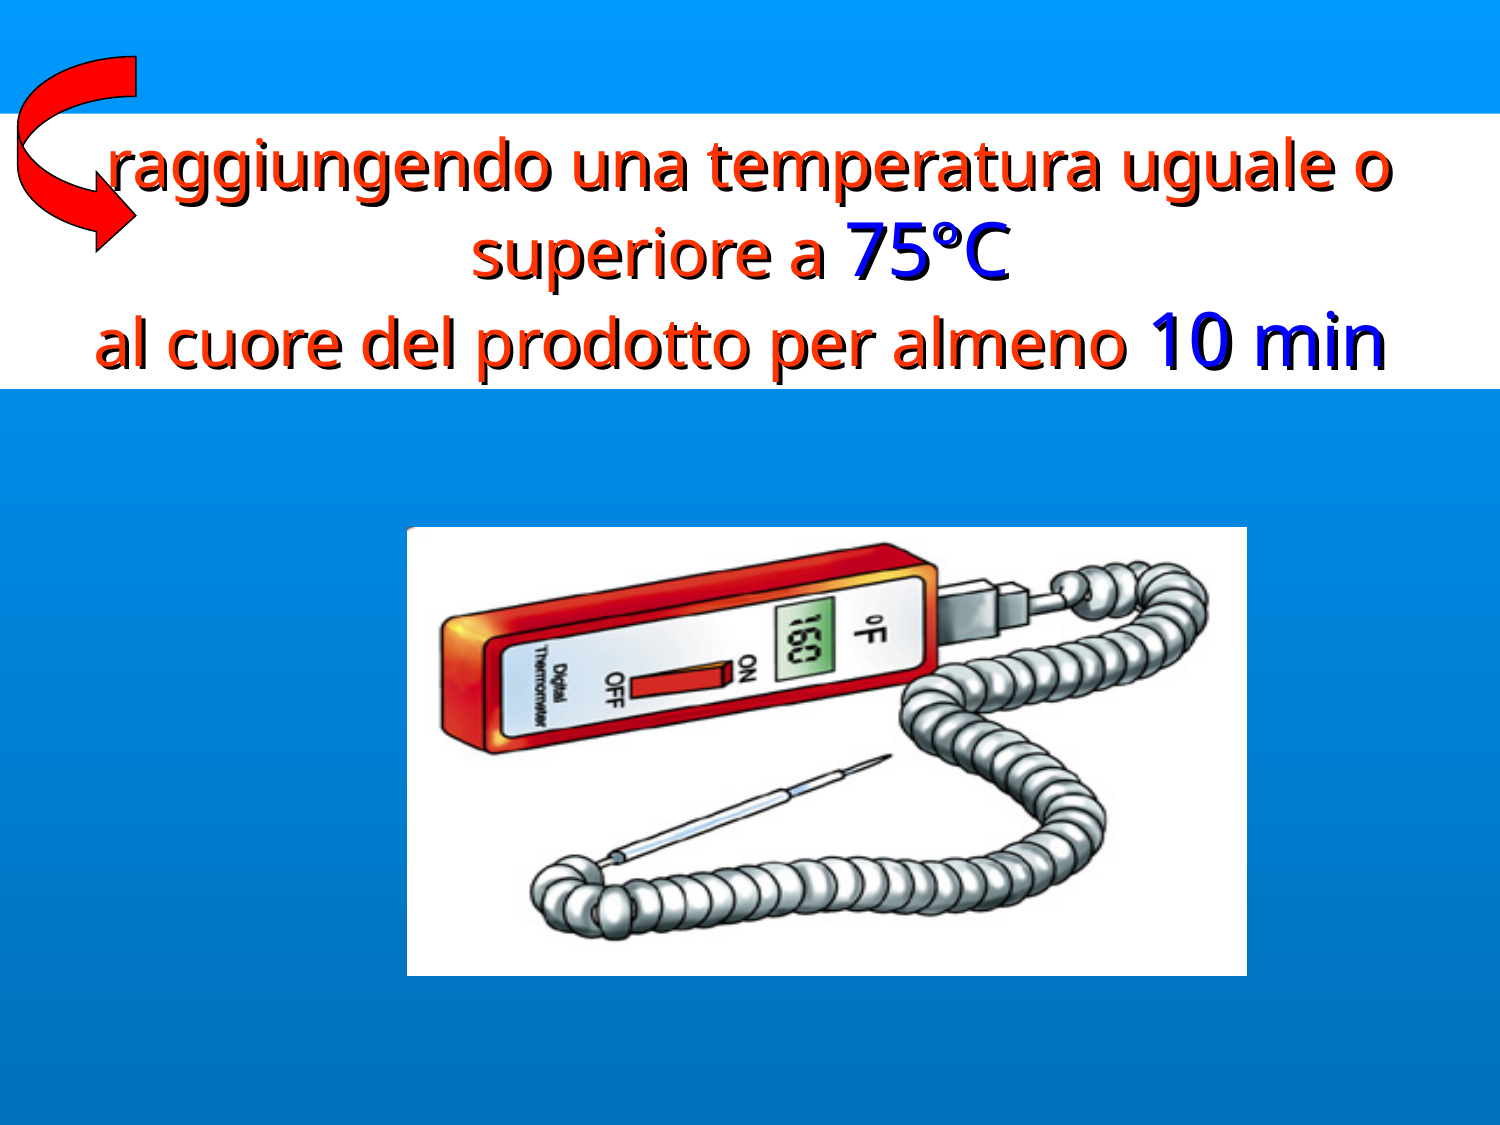

raggiungendo una temperatura uguale o
superiore a 75°C
al cuore del prodotto per almeno 10 min